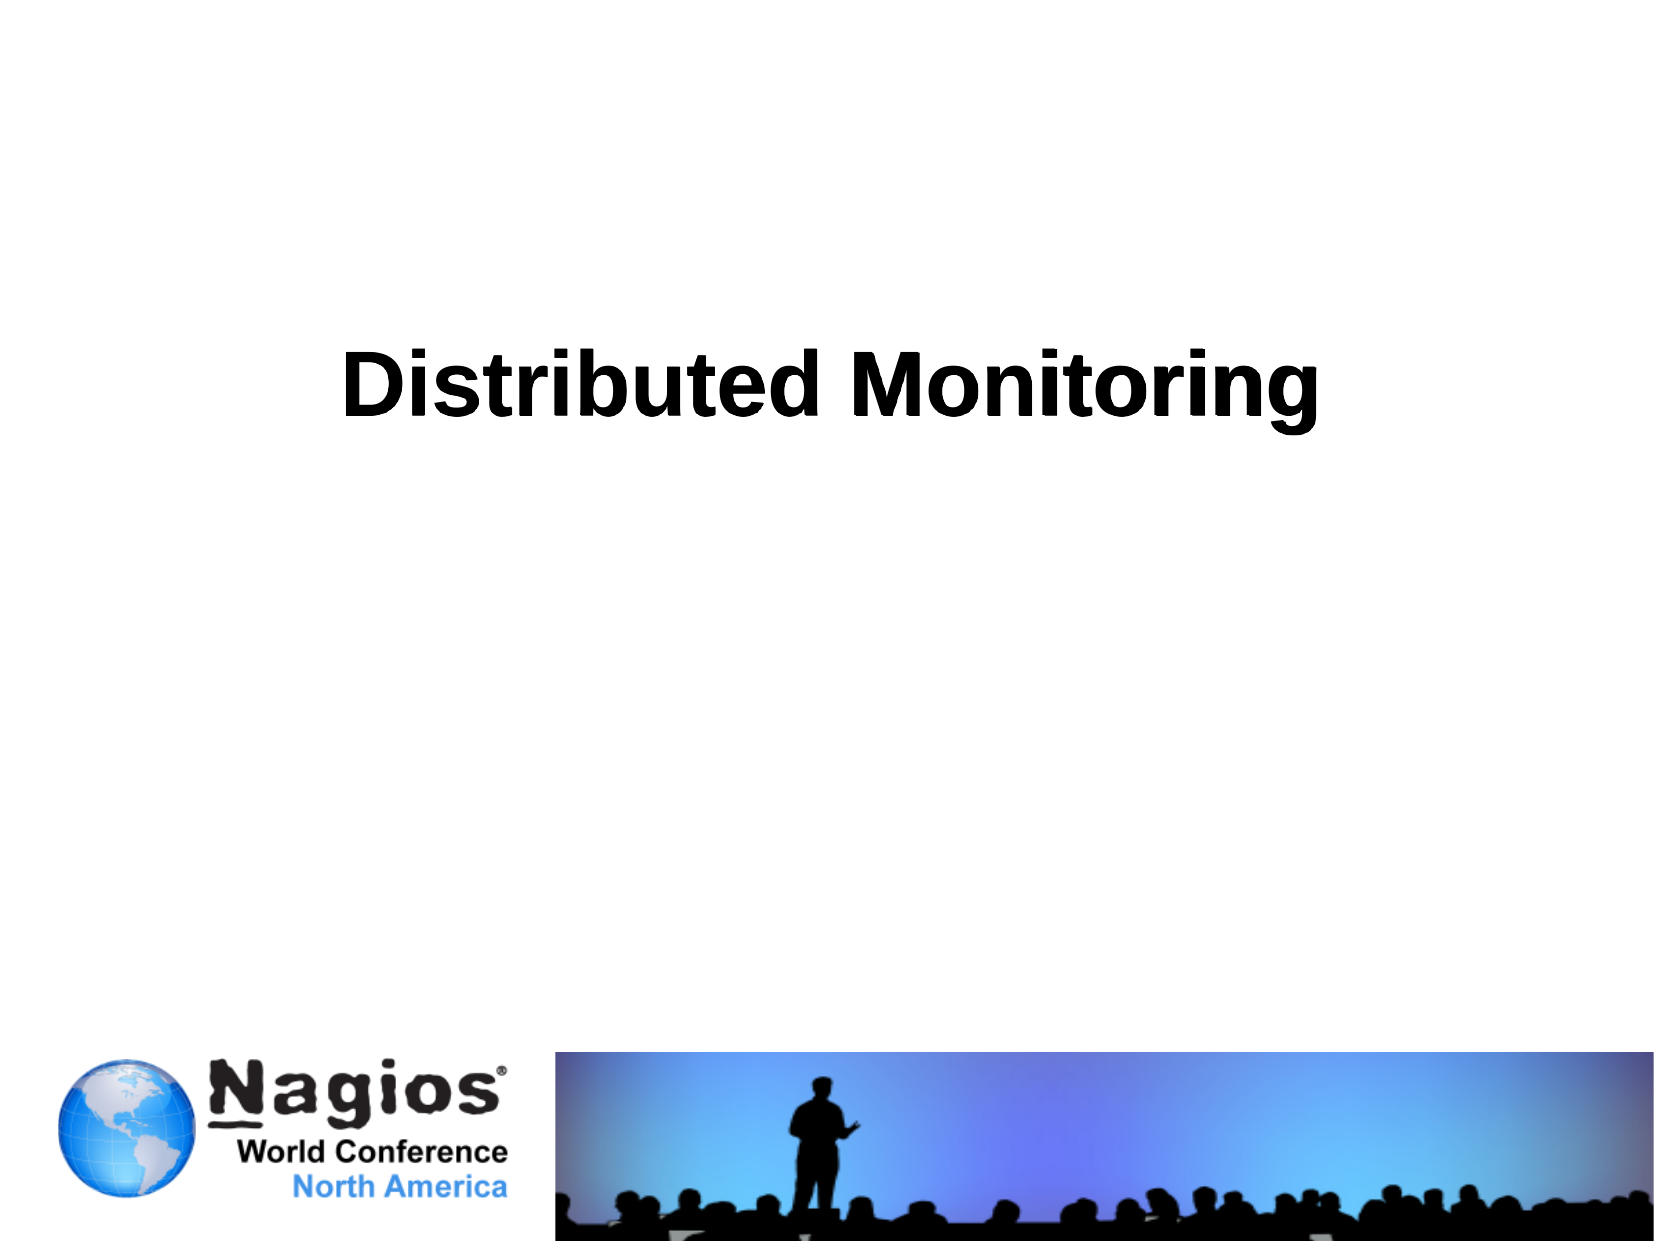

# Distributed Monitoring
2011
Nagios World Conference
22